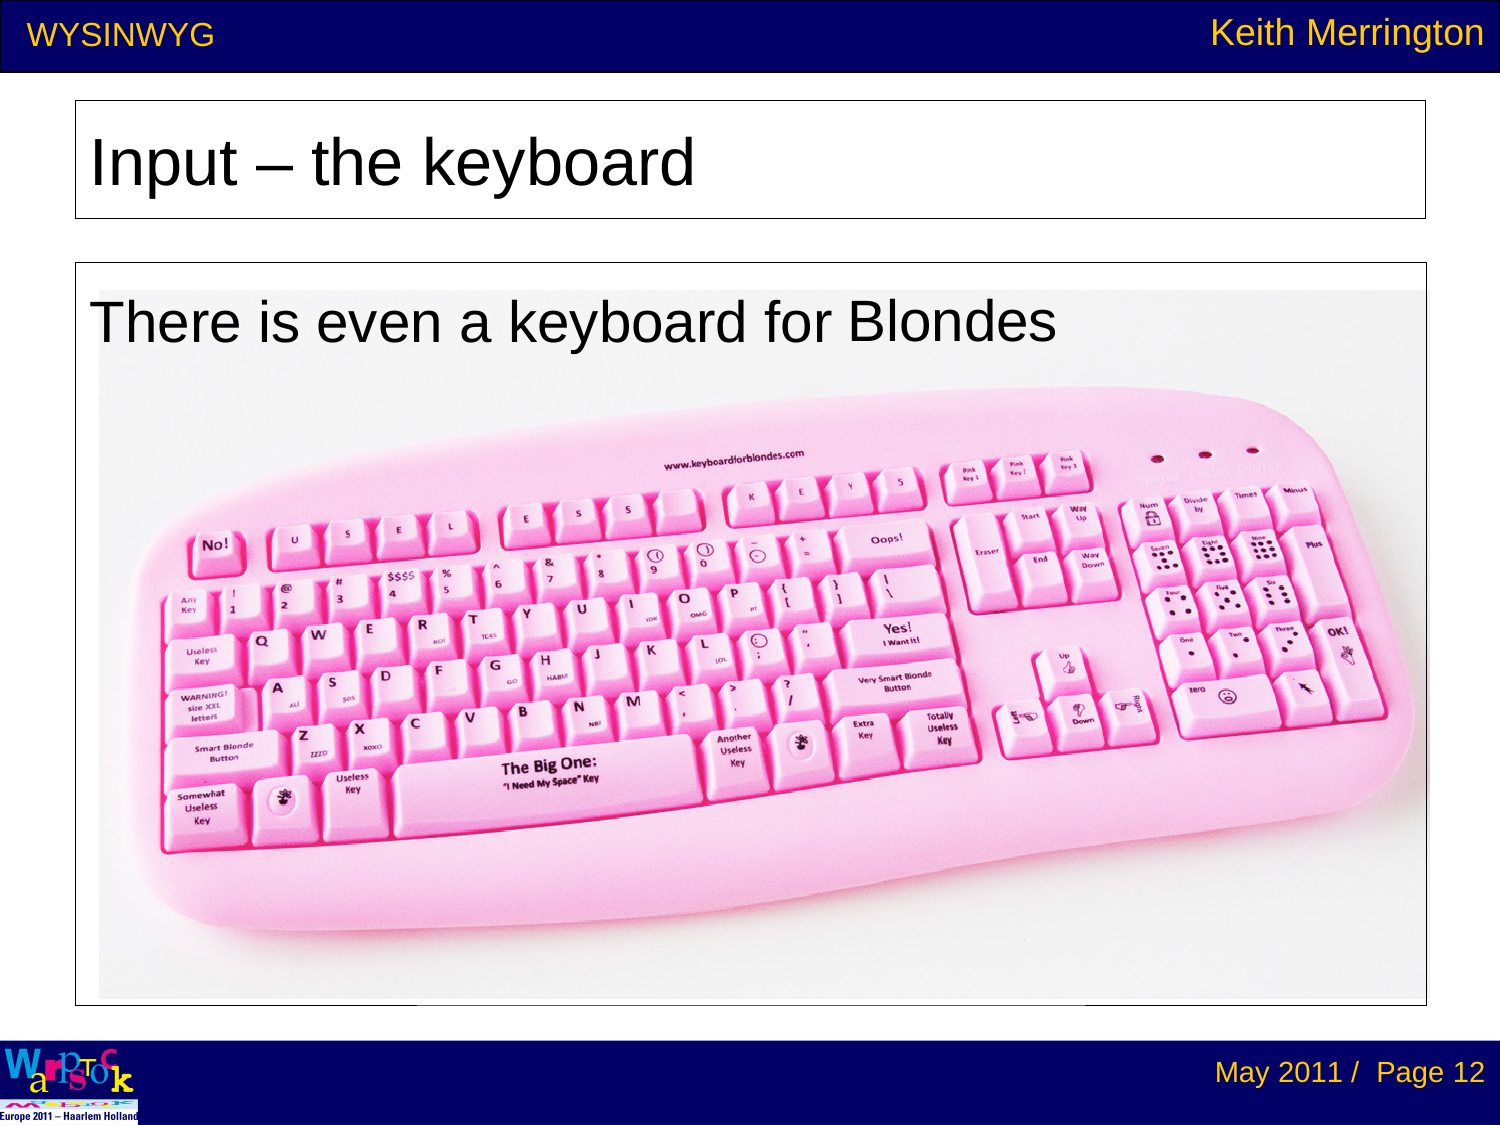

# Input – the keyboard
There is even a keyboard for
Blondes